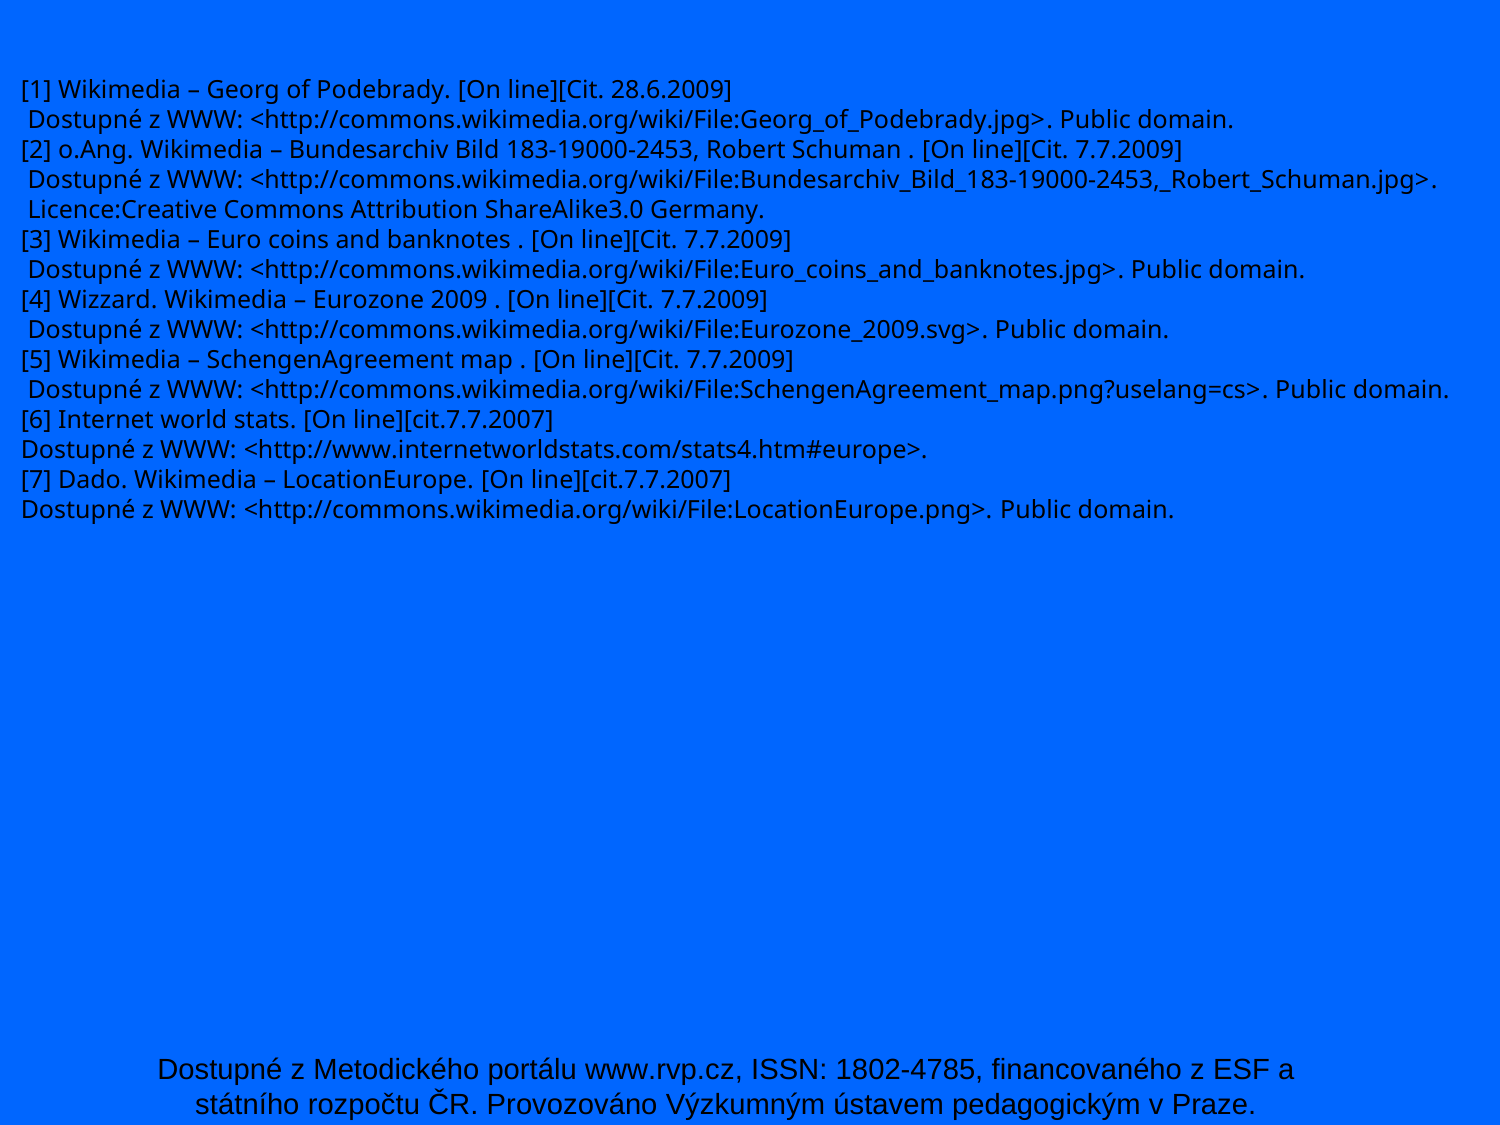

[1] Wikimedia – Georg of Podebrady. [On line][Cit. 28.6.2009]
 Dostupné z WWW: <http://commons.wikimedia.org/wiki/File:Georg_of_Podebrady.jpg>. Public domain.
[2] o.Ang. Wikimedia – Bundesarchiv Bild 183-19000-2453, Robert Schuman . [On line][Cit. 7.7.2009]
 Dostupné z WWW: <http://commons.wikimedia.org/wiki/File:Bundesarchiv_Bild_183-19000-2453,_Robert_Schuman.jpg>.
 Licence:Creative Commons Attribution ShareAlike3.0 Germany.
[3] Wikimedia – Euro coins and banknotes . [On line][Cit. 7.7.2009]
 Dostupné z WWW: <http://commons.wikimedia.org/wiki/File:Euro_coins_and_banknotes.jpg>. Public domain.
[4] Wizzard. Wikimedia – Eurozone 2009 . [On line][Cit. 7.7.2009]
 Dostupné z WWW: <http://commons.wikimedia.org/wiki/File:Eurozone_2009.svg>. Public domain.
[5] Wikimedia – SchengenAgreement map . [On line][Cit. 7.7.2009]
 Dostupné z WWW: <http://commons.wikimedia.org/wiki/File:SchengenAgreement_map.png?uselang=cs>. Public domain.
[6] Internet world stats. [On line][cit.7.7.2007]
Dostupné z WWW: <http://www.internetworldstats.com/stats4.htm#europe>.
[7] Dado. Wikimedia – LocationEurope. [On line][cit.7.7.2007]
Dostupné z WWW: <http://commons.wikimedia.org/wiki/File:LocationEurope.png>. Public domain.
Dostupné z Metodického portálu www.rvp.cz, ISSN: 1802-4785, financovaného z ESF a státního rozpočtu ČR. Provozováno Výzkumným ústavem pedagogickým v Praze.